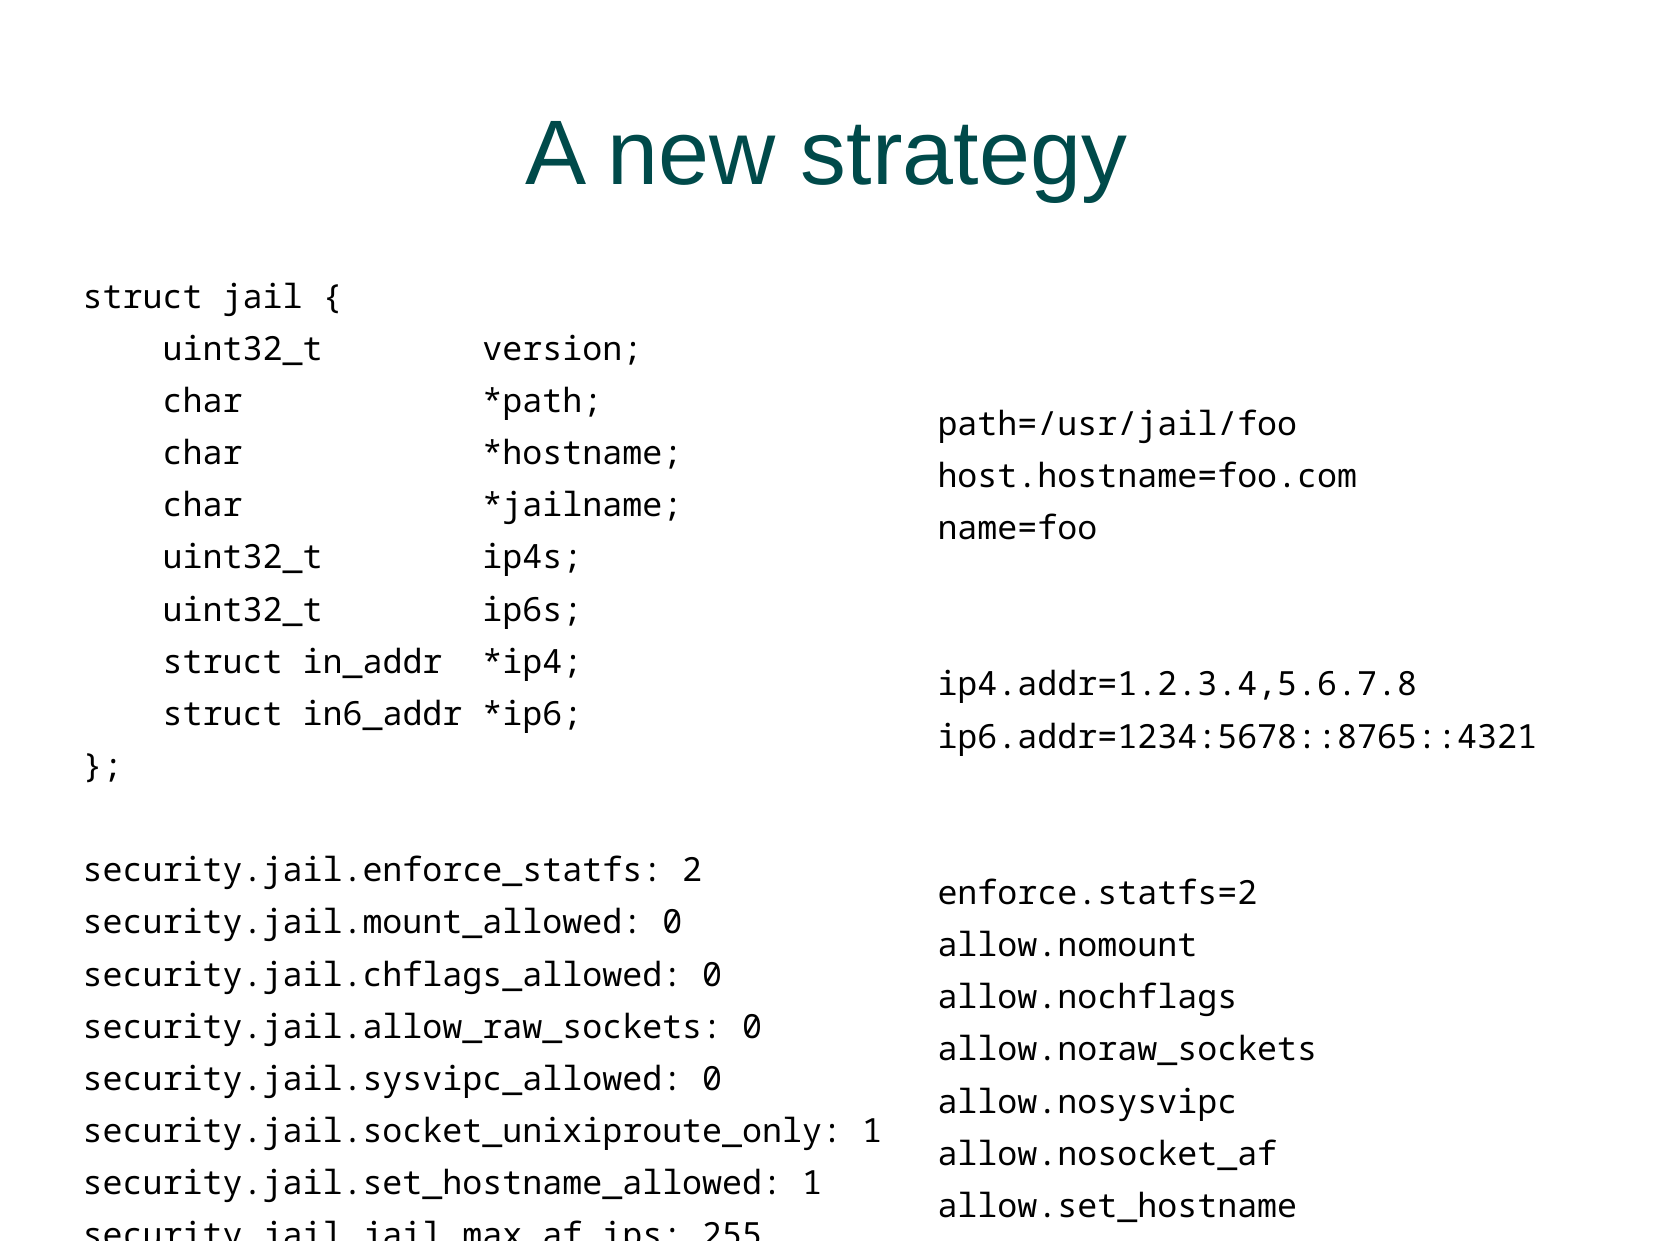

# A new strategy
struct jail {
 uint32_t version;
 char *path;
 char *hostname;
 char *jailname;
 uint32_t ip4s;
 uint32_t ip6s;
 struct in_addr *ip4;
 struct in6_addr *ip6;
};
security.jail.enforce_statfs: 2
security.jail.mount_allowed: 0
security.jail.chflags_allowed: 0
security.jail.allow_raw_sockets: 0
security.jail.sysvipc_allowed: 0
security.jail.socket_unixiproute_only: 1
security.jail.set_hostname_allowed: 1
security.jail.jail_max_af_ips: 255
path=/usr/jail/foo
host.hostname=foo.com
name=foo
ip4.addr=1.2.3.4,5.6.7.8
ip6.addr=1234:5678::8765::4321
enforce.statfs=2
allow.nomount
allow.nochflags
allow.noraw_sockets
allow.nosysvipc
allow.nosocket_af
allow.set_hostname